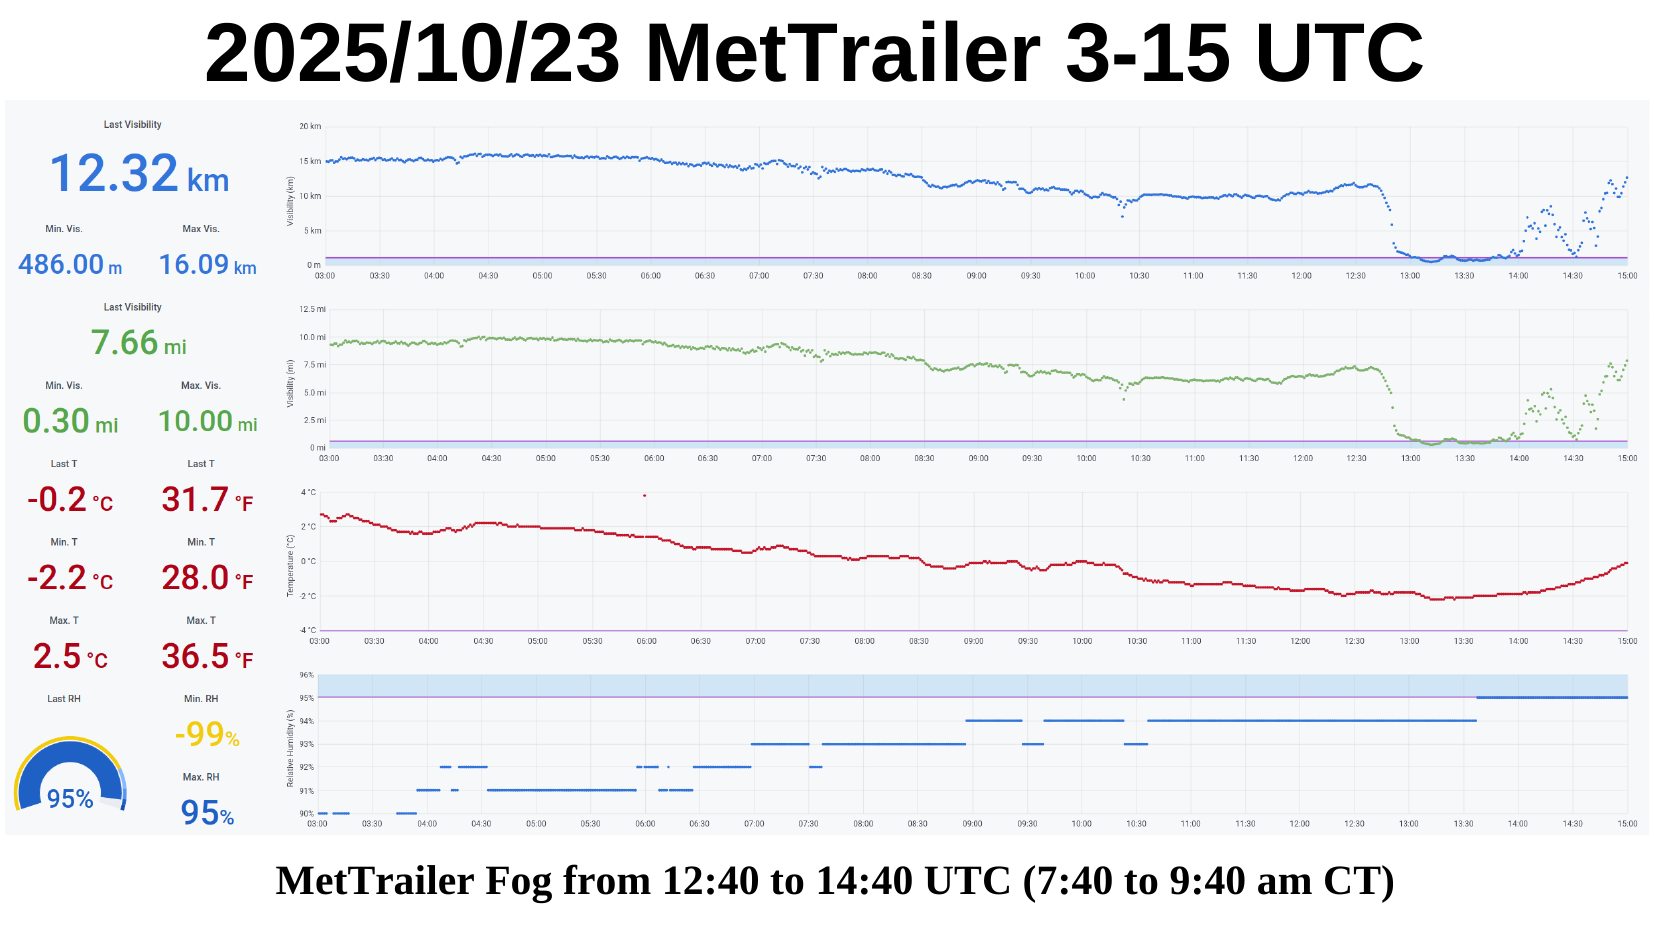

2025/10/23 MetTrailer 3-15 UTC
MetTrailer Fog from 12:40 to 14:40 UTC (7:40 to 9:40 am CT)